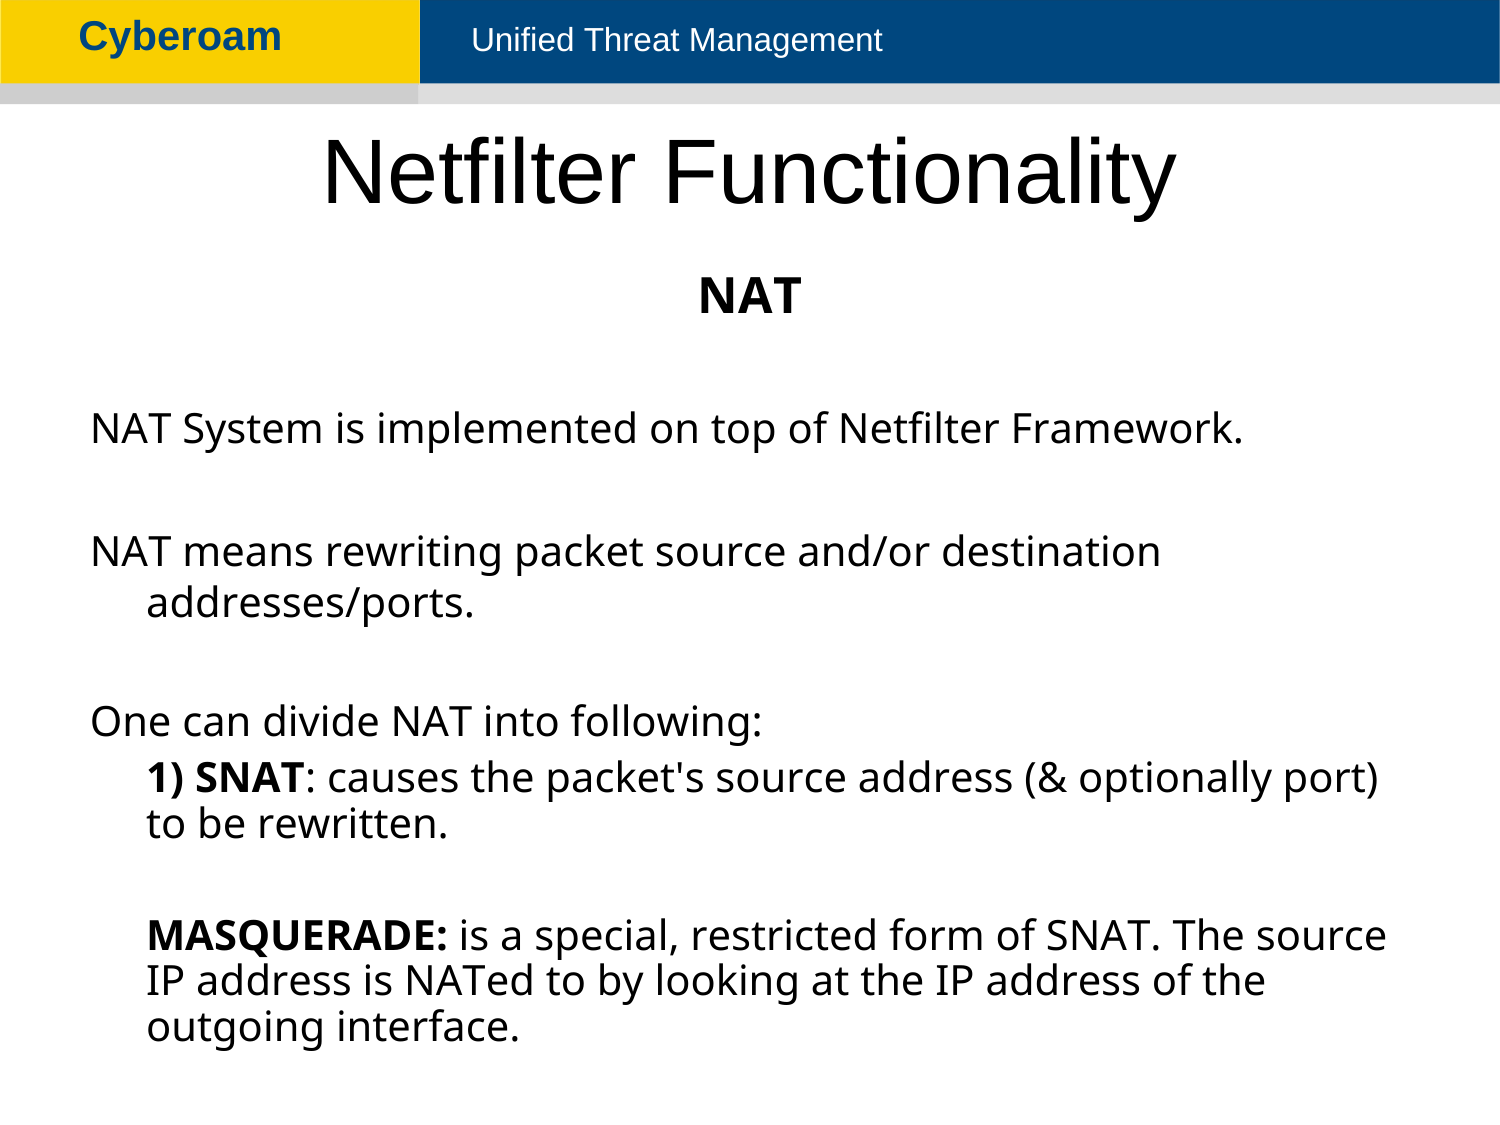

# Netfilter Functionality
NAT
NAT System is implemented on top of Netfilter Framework.
NAT means rewriting packet source and/or destination addresses/ports.
One can divide NAT into following:
	1) SNAT: causes the packet's source address (& optionally port) to be rewritten.
	MASQUERADE: is a special, restricted form of SNAT. The source IP address is NATed to by looking at the IP address of the outgoing interface.